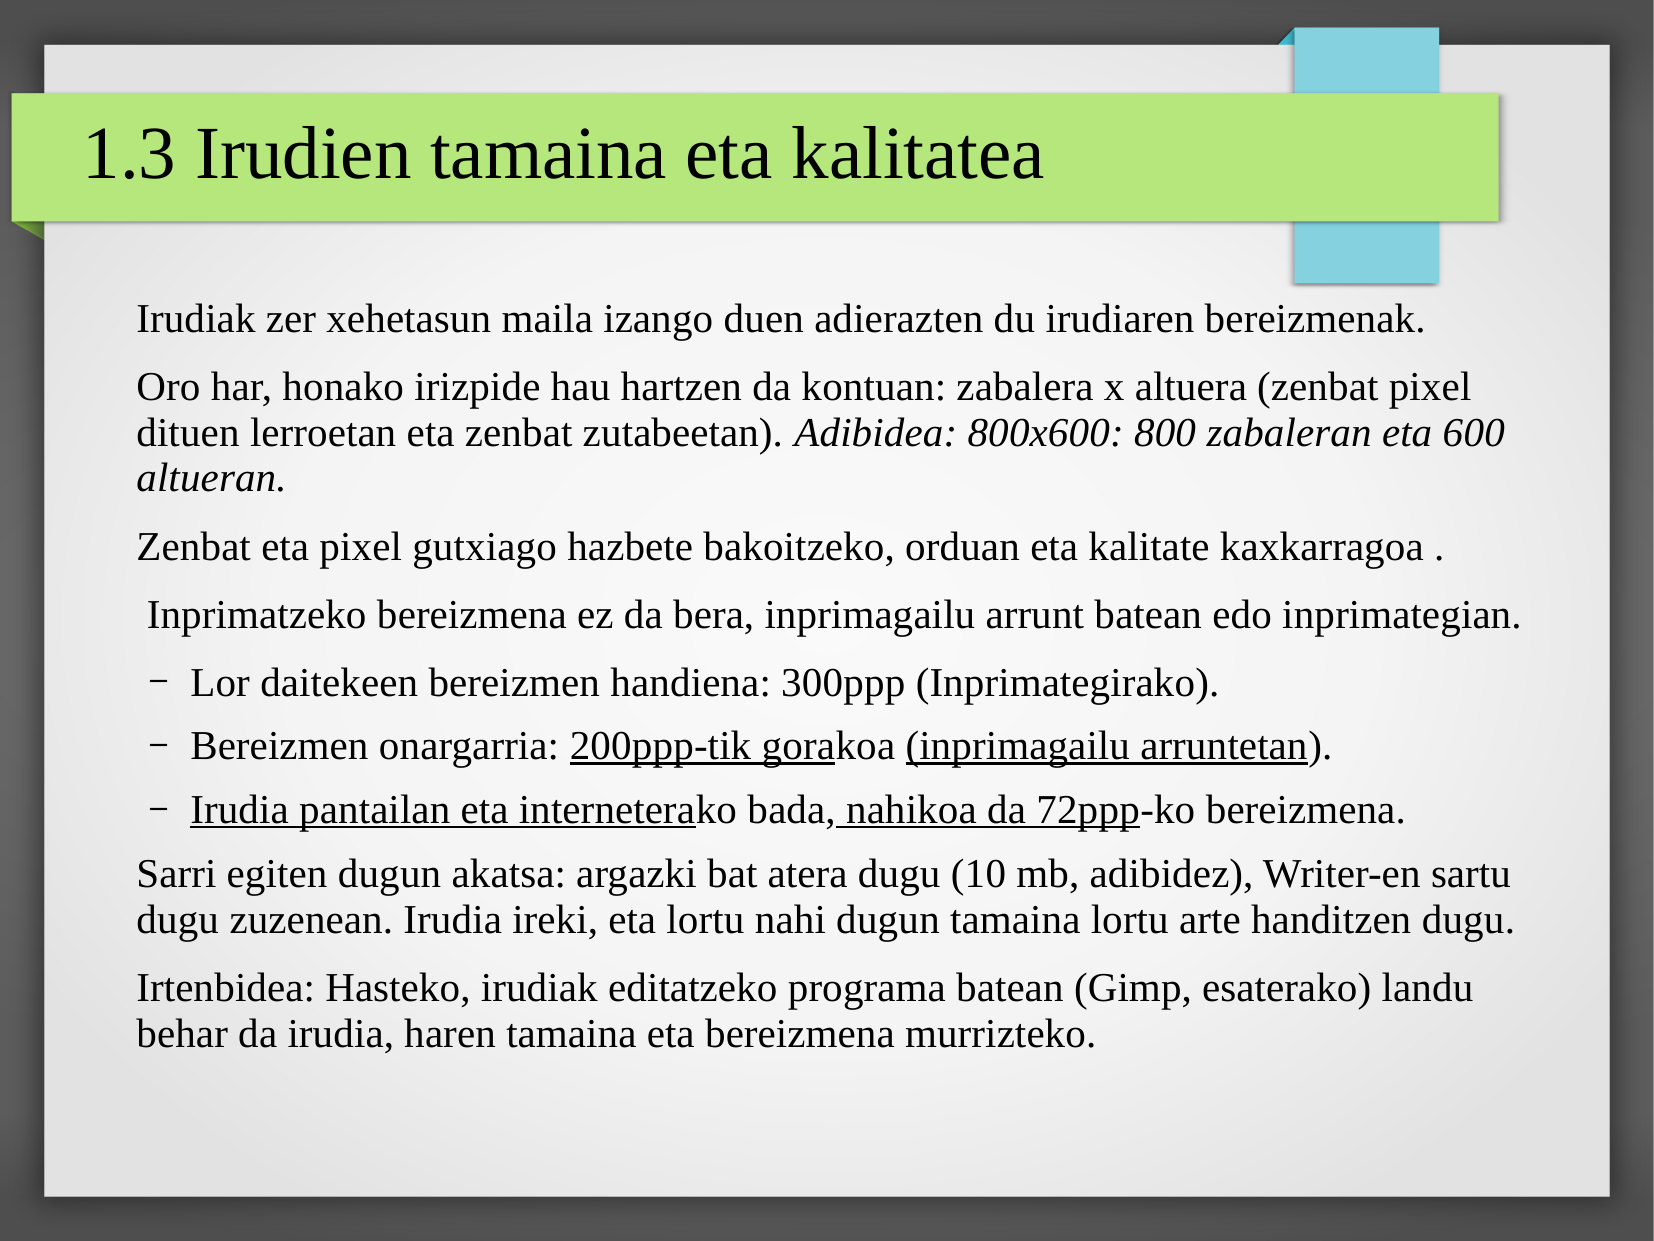

# 1.3 Irudien tamaina eta kalitatea
Irudiak zer xehetasun maila izango duen adierazten du irudiaren bereizmenak.
Oro har, honako irizpide hau hartzen da kontuan: zabalera x altuera (zenbat pixel dituen lerroetan eta zenbat zutabeetan). Adibidea: 800x600: 800 zabaleran eta 600 altueran.
Zenbat eta pixel gutxiago hazbete bakoitzeko, orduan eta kalitate kaxkarragoa .
 Inprimatzeko bereizmena ez da bera, inprimagailu arrunt batean edo inprimategian.
Lor daitekeen bereizmen handiena: 300ppp (Inprimategirako).
Bereizmen onargarria: 200ppp-tik gorakoa (inprimagailu arruntetan).
Irudia pantailan eta interneterako bada, nahikoa da 72ppp-ko bereizmena.
Sarri egiten dugun akatsa: argazki bat atera dugu (10 mb, adibidez), Writer-en sartu dugu zuzenean. Irudia ireki, eta lortu nahi dugun tamaina lortu arte handitzen dugu.
Irtenbidea: Hasteko, irudiak editatzeko programa batean (Gimp, esaterako) landu behar da irudia, haren tamaina eta bereizmena murrizteko.